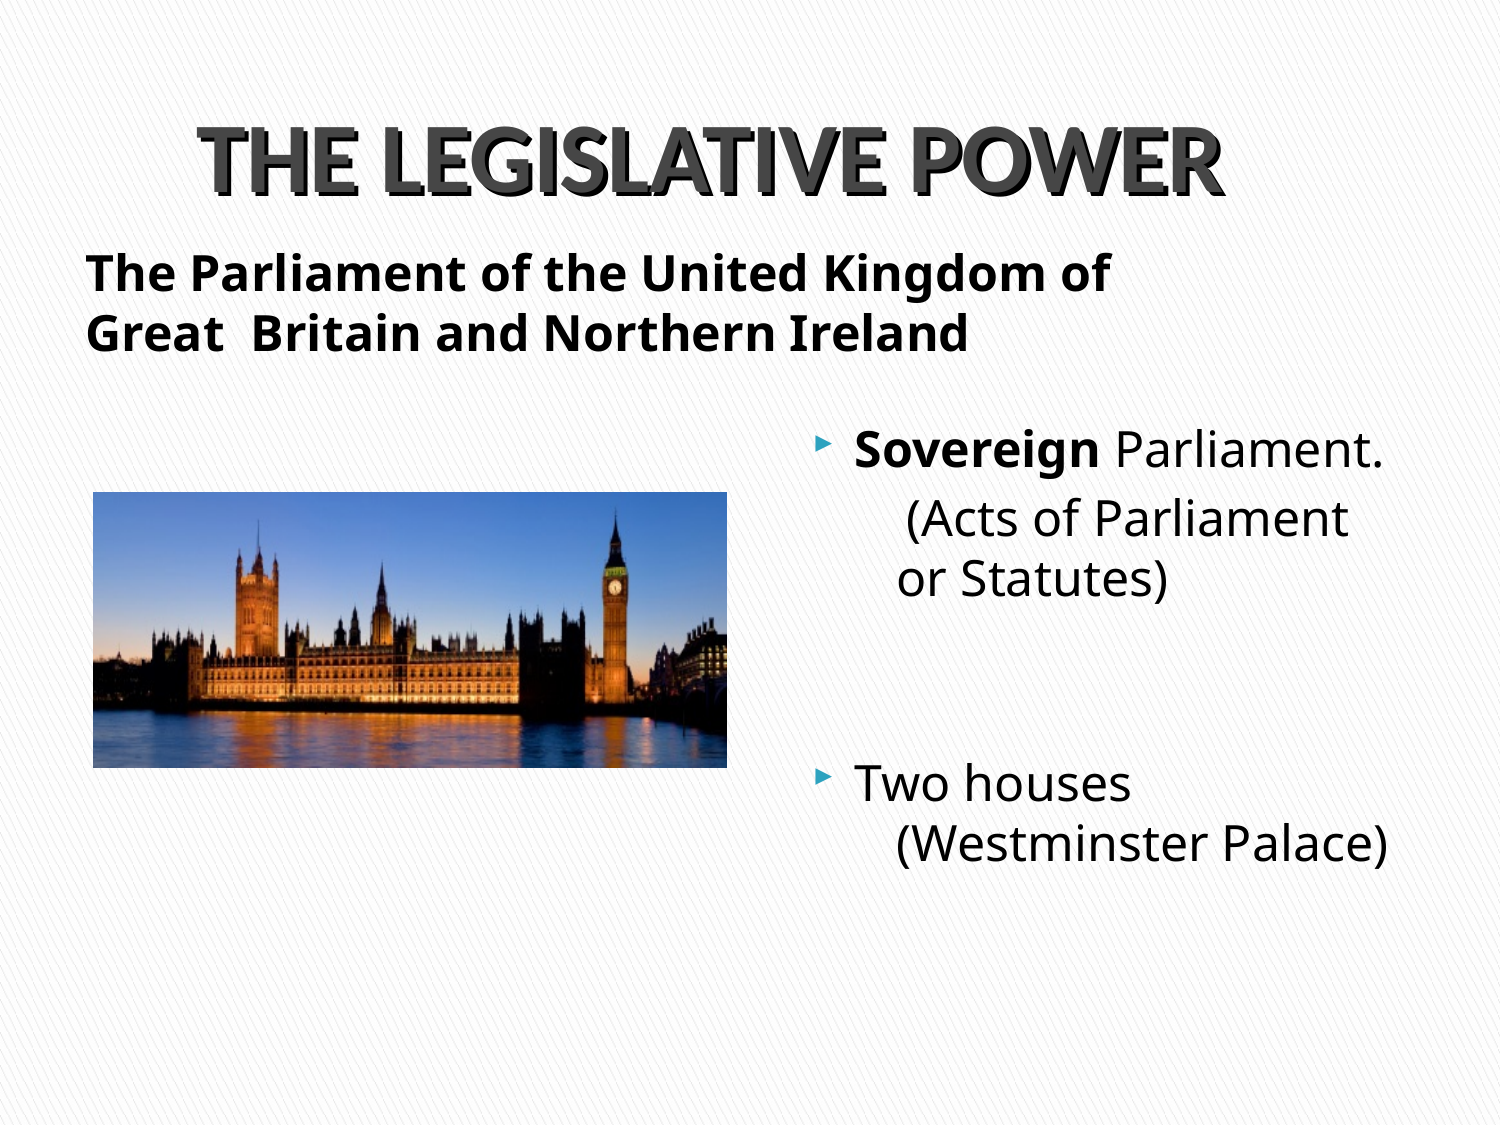

# THE LEGISLATIVE POWER
The Parliament of the United Kingdom of Great Britain and Northern Ireland
Sovereign Parliament.
 (Acts of Parliament or Statutes)
Two houses (Westminster Palace)